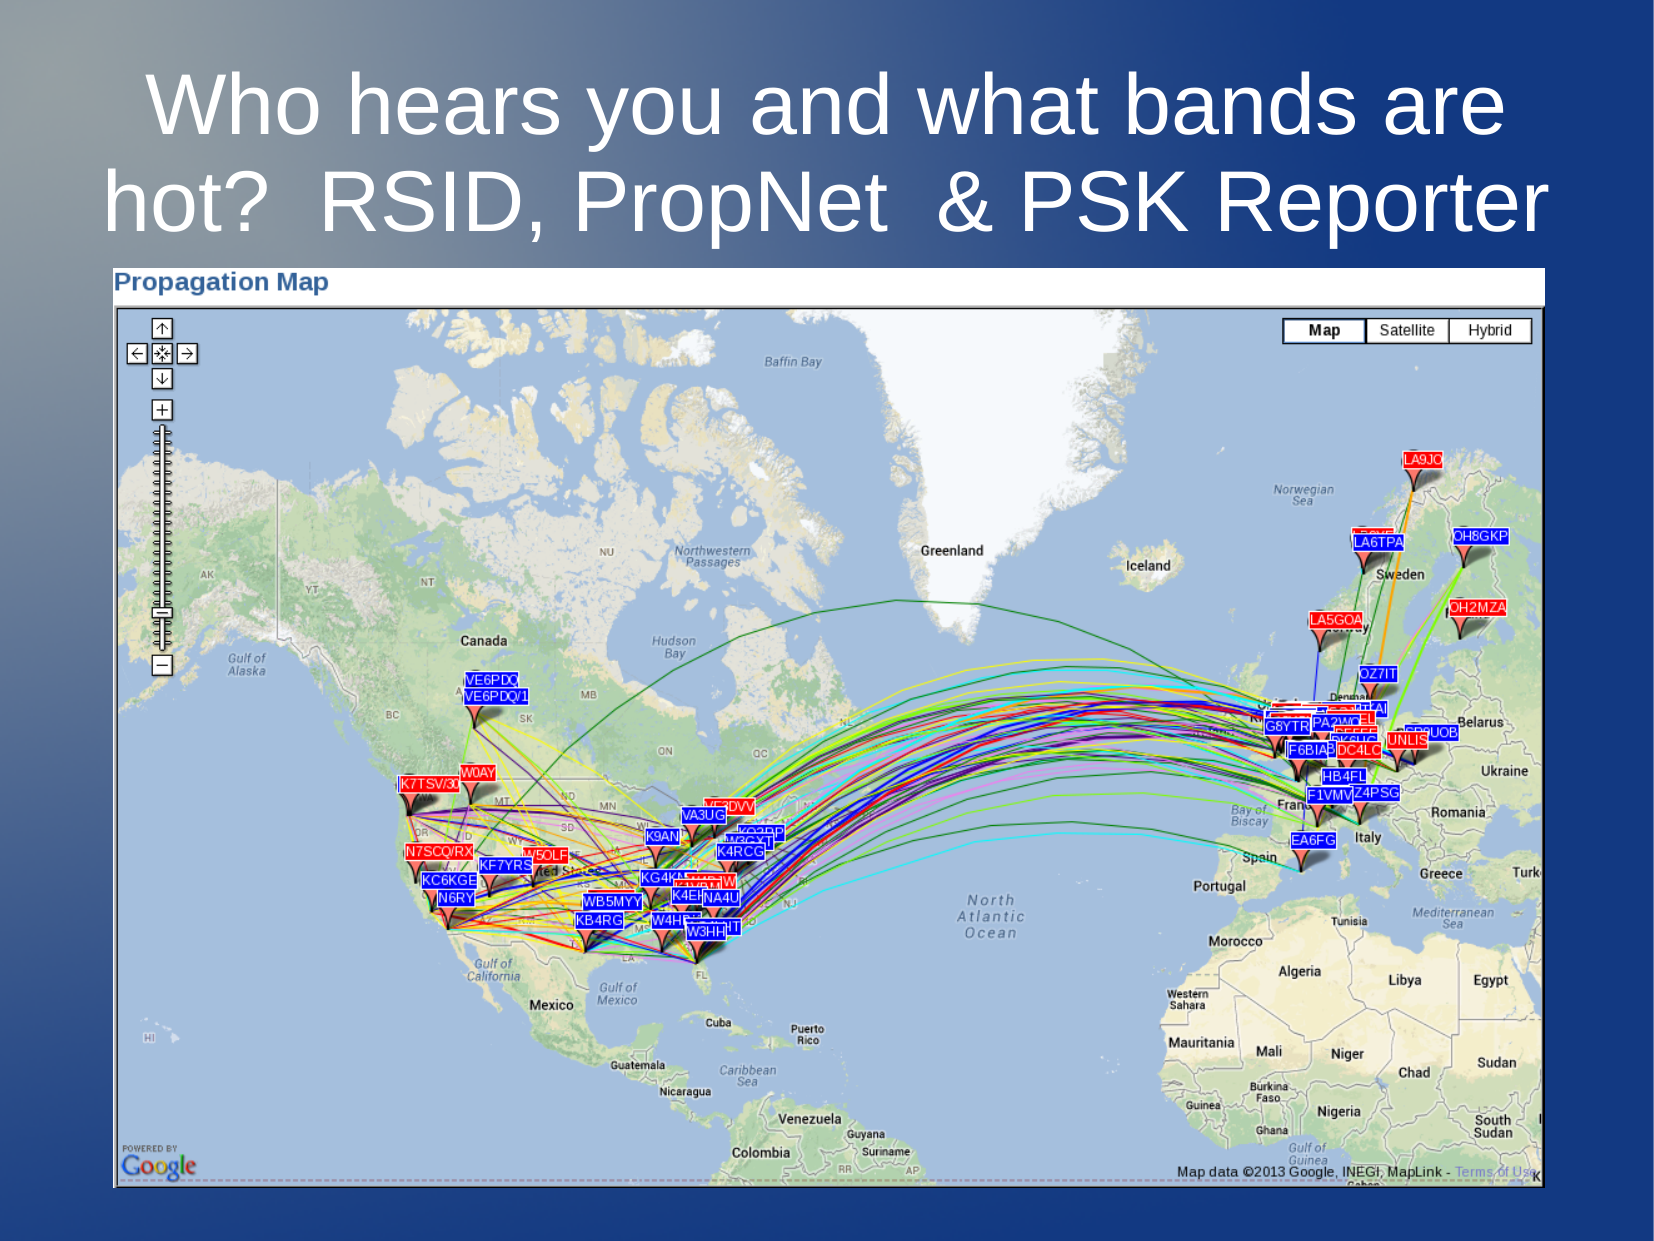

# Who hears you and what bands are hot? RSID, PropNet & PSK Reporter